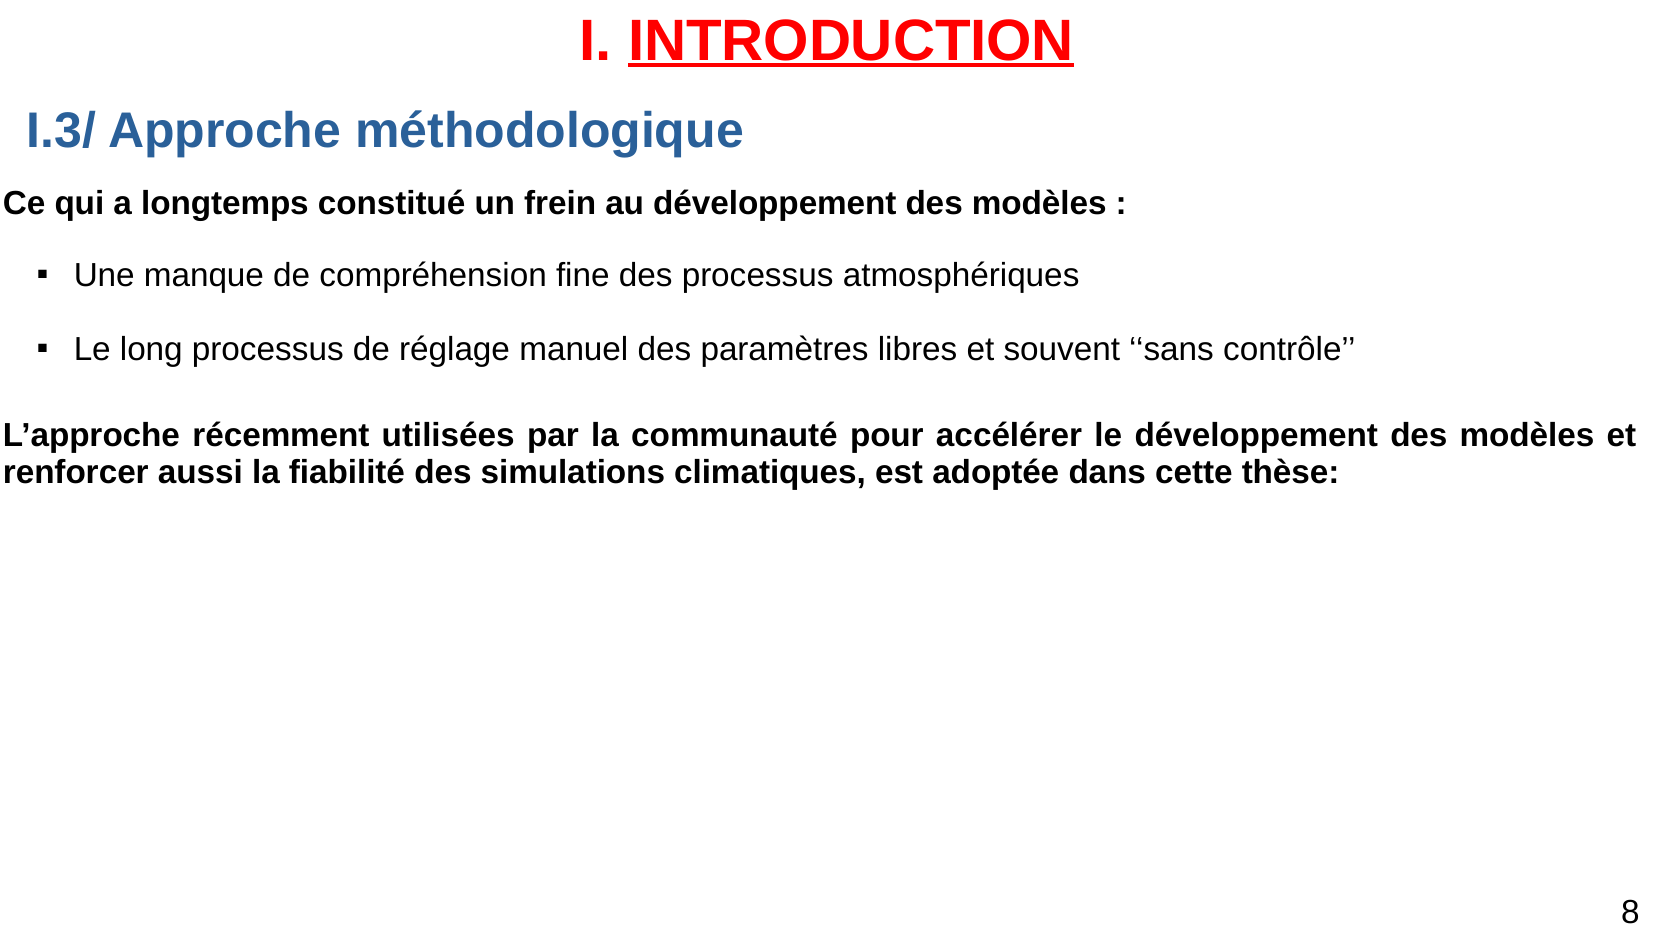

I. INTRODUCTION
I.3/ Approche méthodologique
Ce qui a longtemps constitué un frein au développement des modèles :
Une manque de compréhension fine des processus atmosphériques
Le long processus de réglage manuel des paramètres libres et souvent ‘‘sans contrôle’’
L’approche récemment utilisées par la communauté pour accélérer le développement des modèles et renforcer aussi la fiabilité des simulations climatiques, est adoptée dans cette thèse:
8